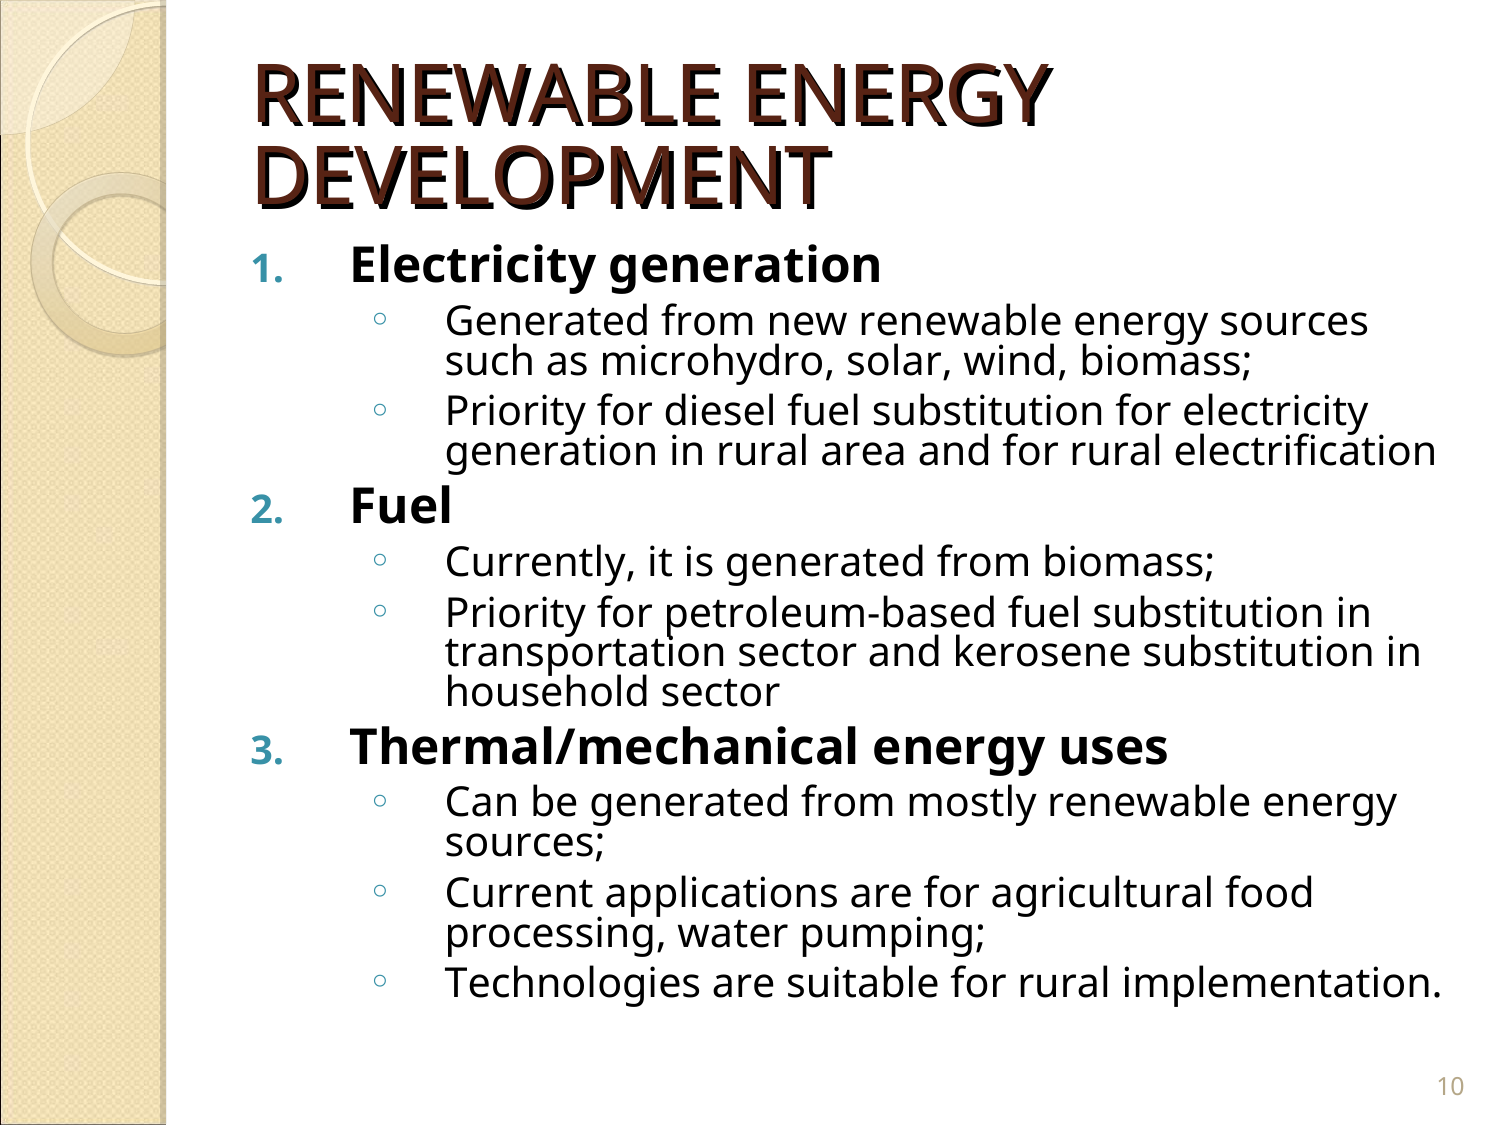

# RENEWABLE ENERGY DEVELOPMENT
Electricity generation
Generated from new renewable energy sources such as microhydro, solar, wind, biomass;
Priority for diesel fuel substitution for electricity generation in rural area and for rural electrification
Fuel
Currently, it is generated from biomass;
Priority for petroleum-based fuel substitution in transportation sector and kerosene substitution in household sector
Thermal/mechanical energy uses
Can be generated from mostly renewable energy sources;
Current applications are for agricultural food processing, water pumping;
Technologies are suitable for rural implementation.
9